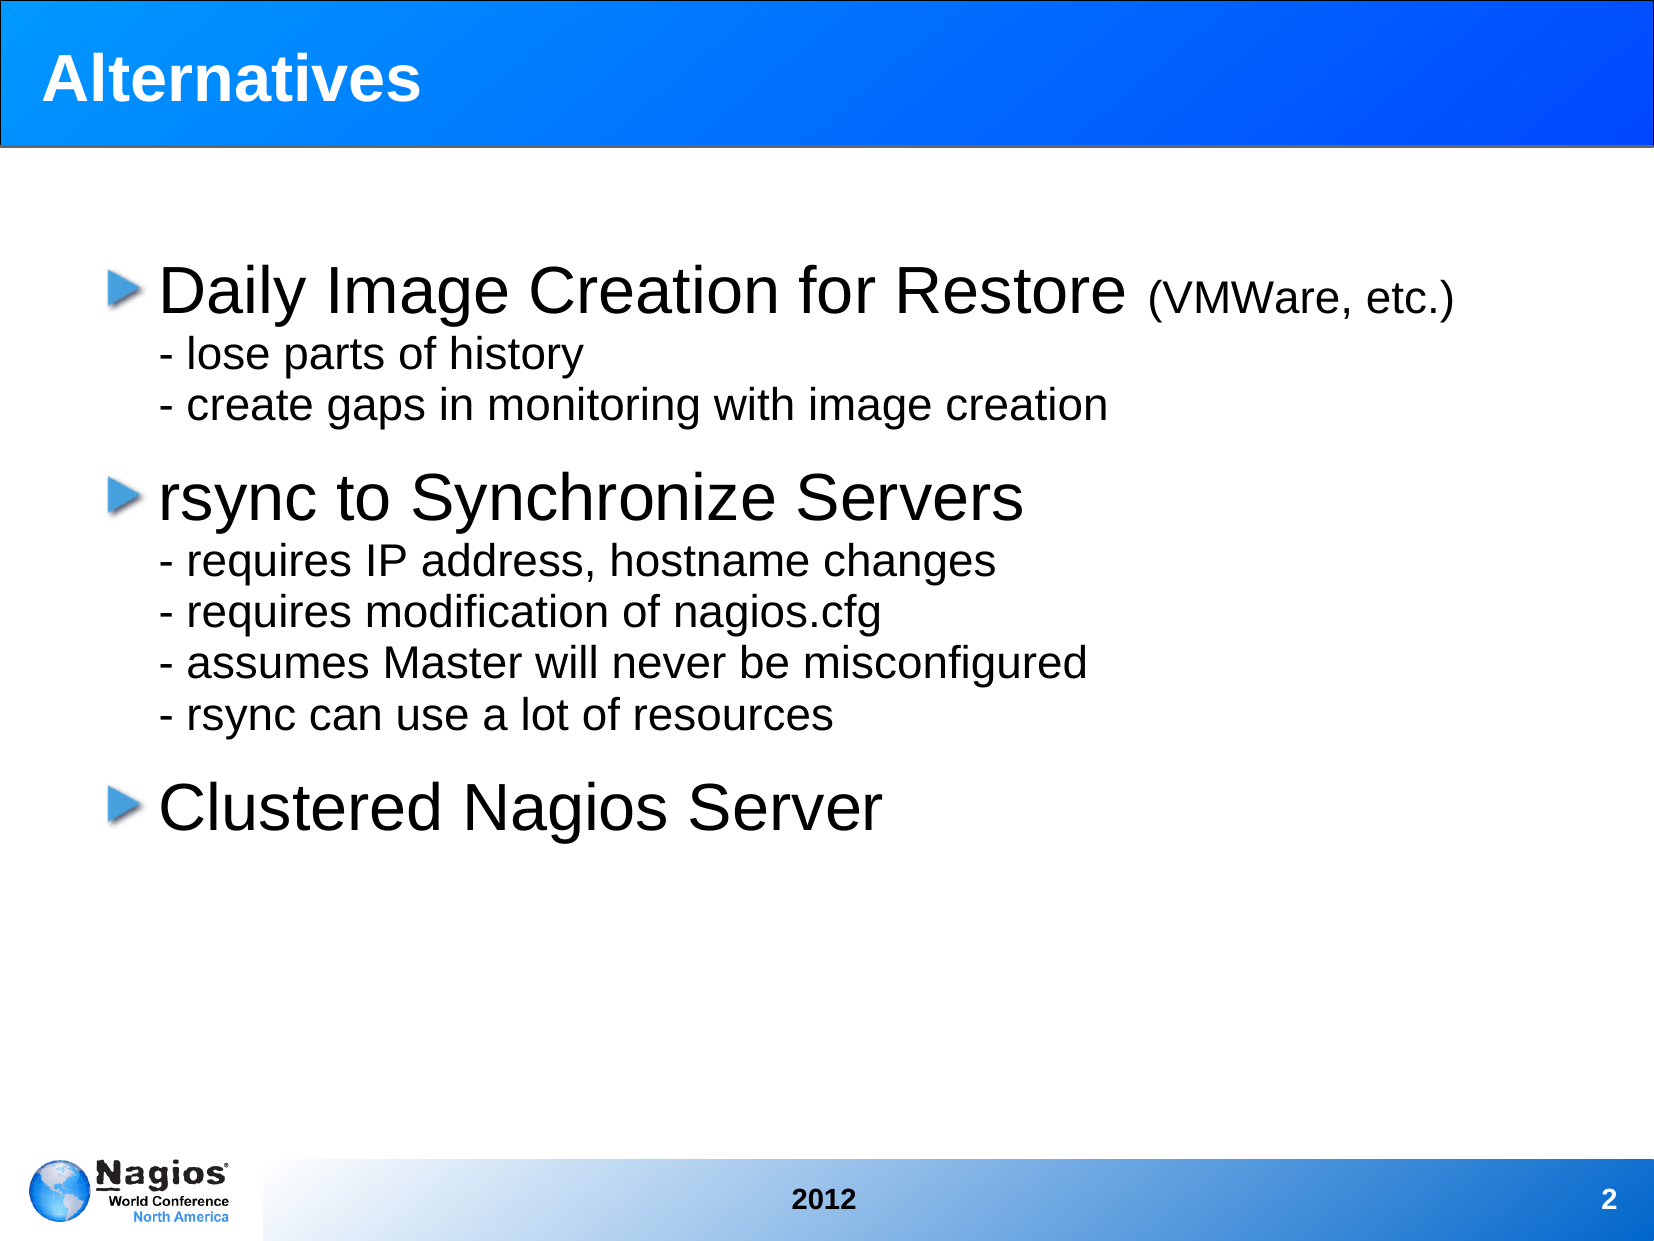

# Alternatives
Daily Image Creation for Restore (VMWare, etc.)
- lose parts of history
- create gaps in monitoring with image creation
rsync to Synchronize Servers
- requires IP address, hostname changes
- requires modification of nagios.cfg
- assumes Master will never be misconfigured
- rsync can use a lot of resources
Clustered Nagios Server
2011
2